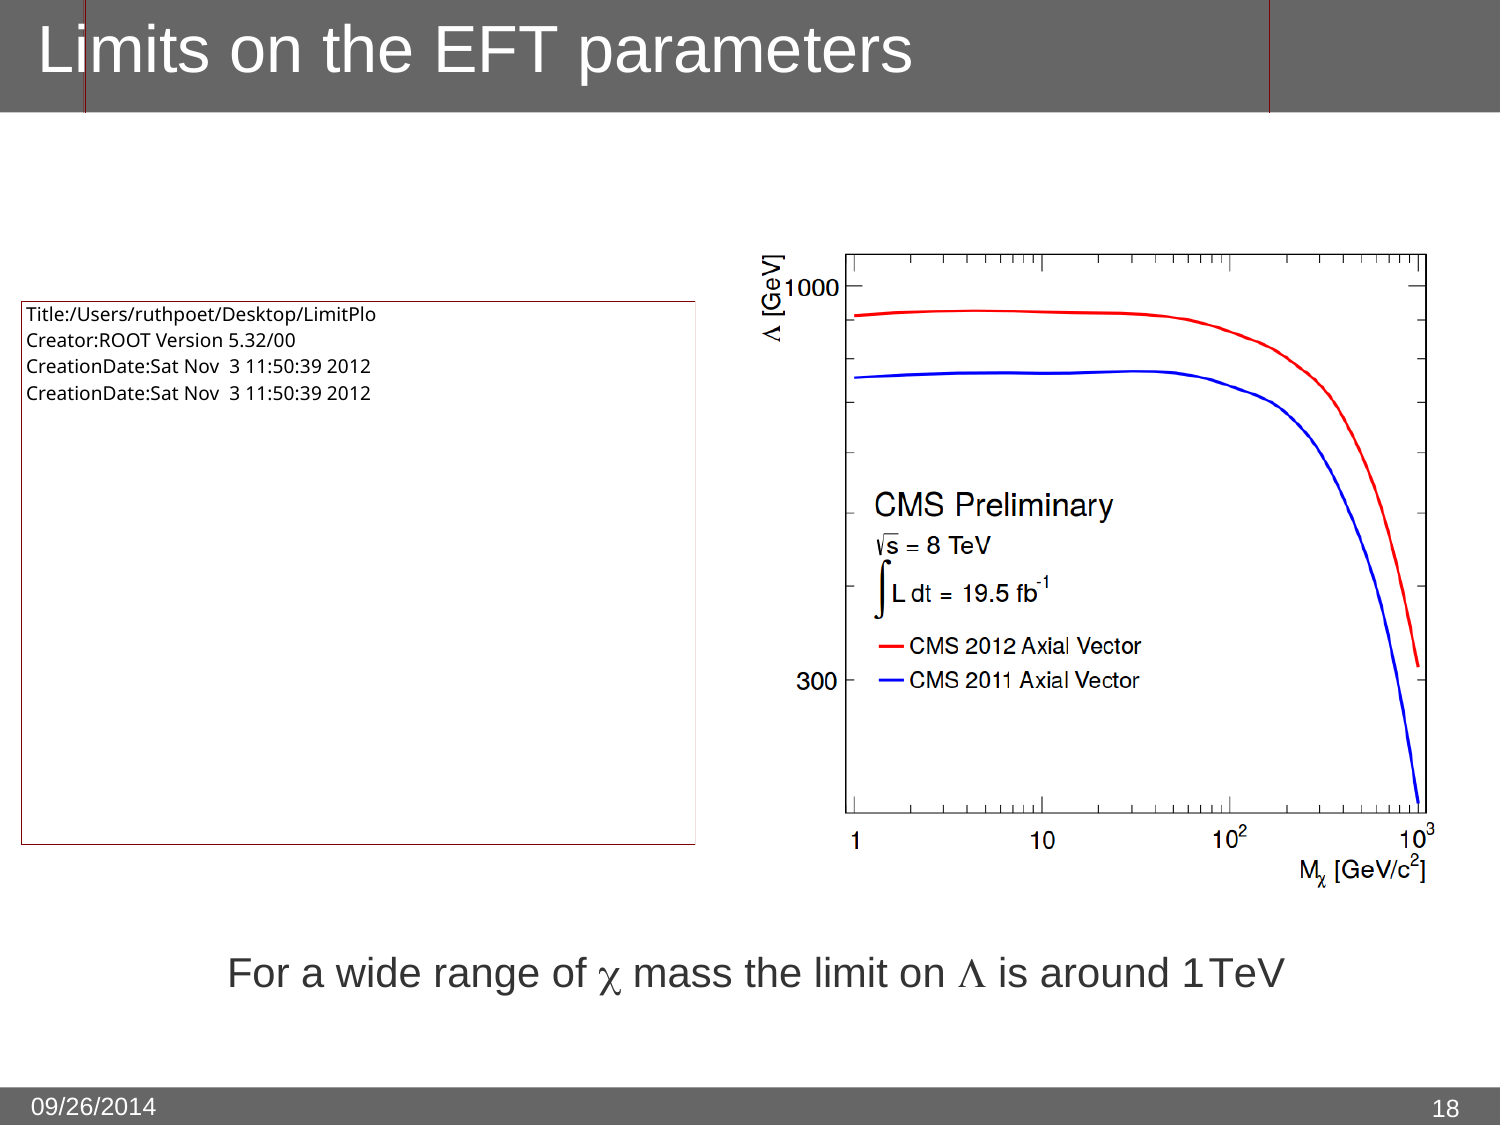

# Limits on the EFT parameters
For a wide range of c mass the limit on L is around 1 TeV